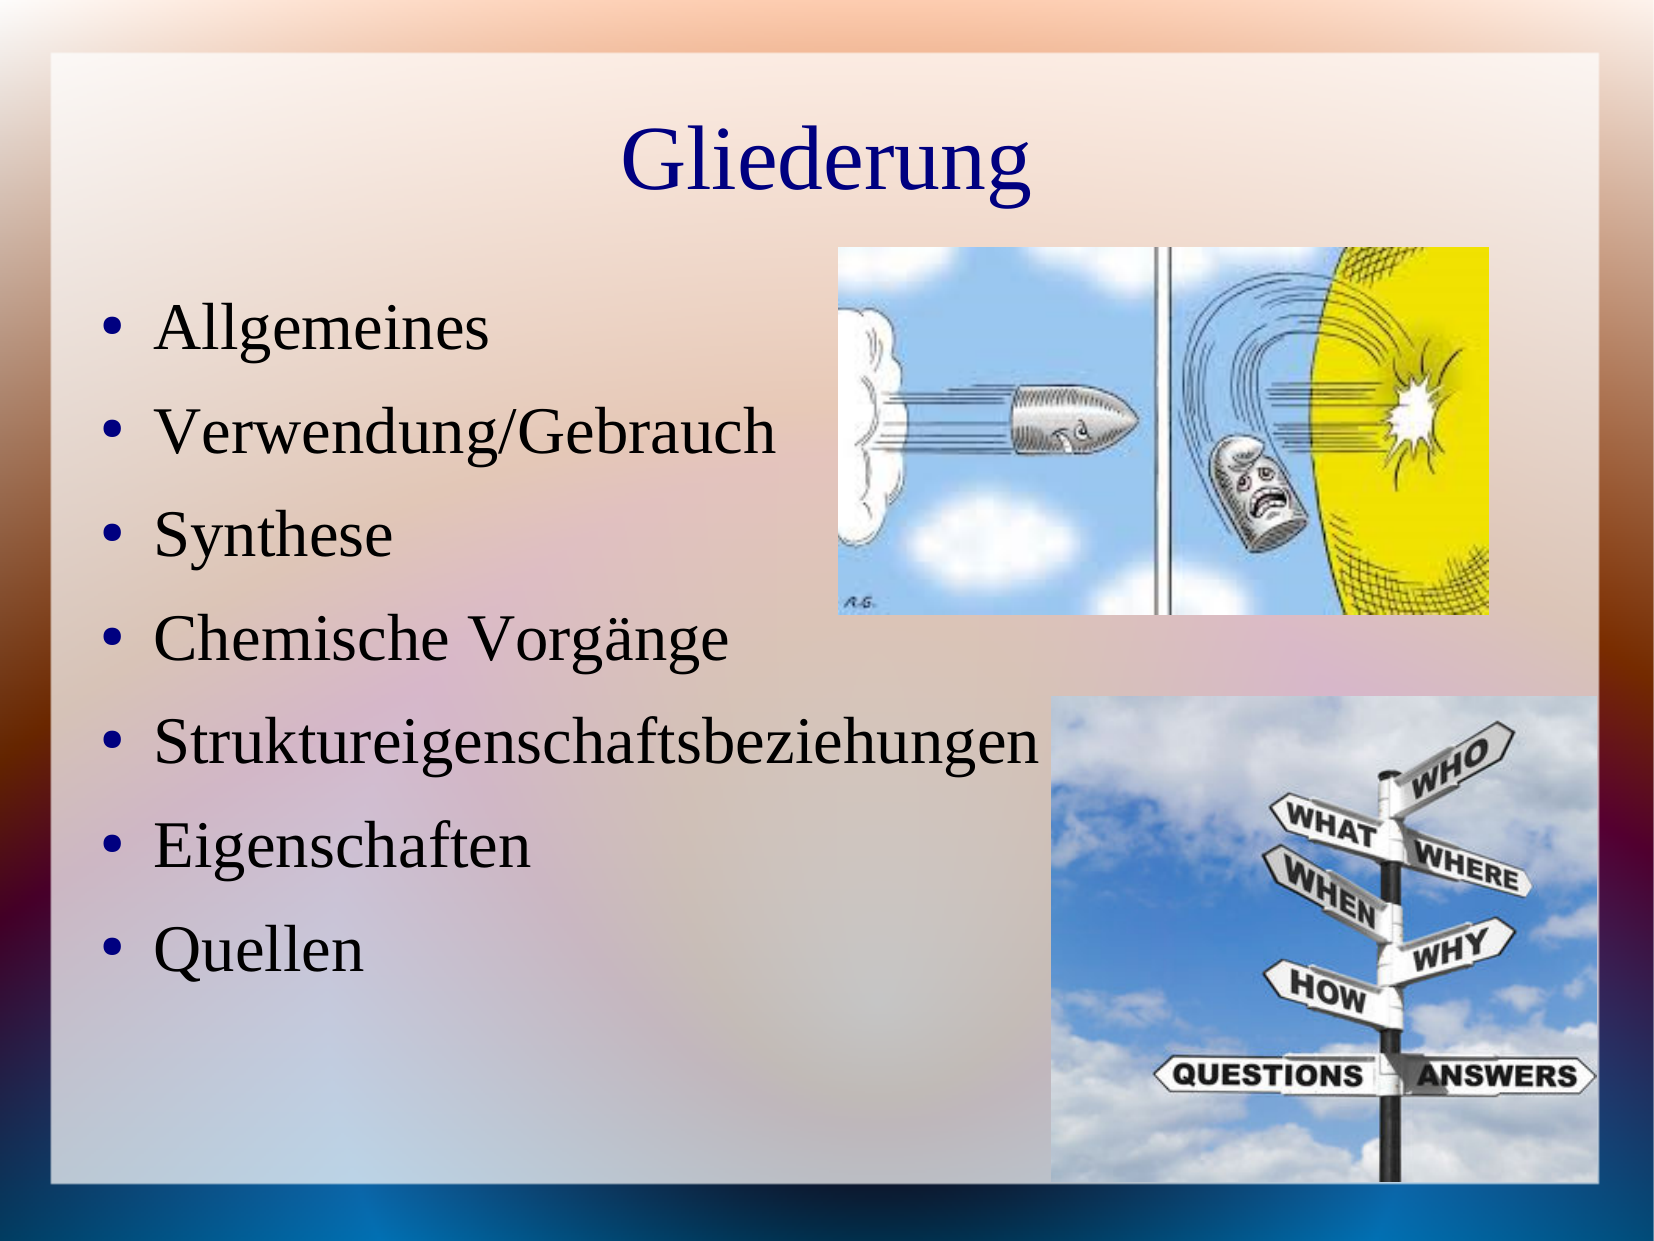

# Gliederung
Allgemeines
Verwendung/Gebrauch
Synthese
Chemische Vorgänge
Struktureigenschaftsbeziehungen
Eigenschaften
Quellen